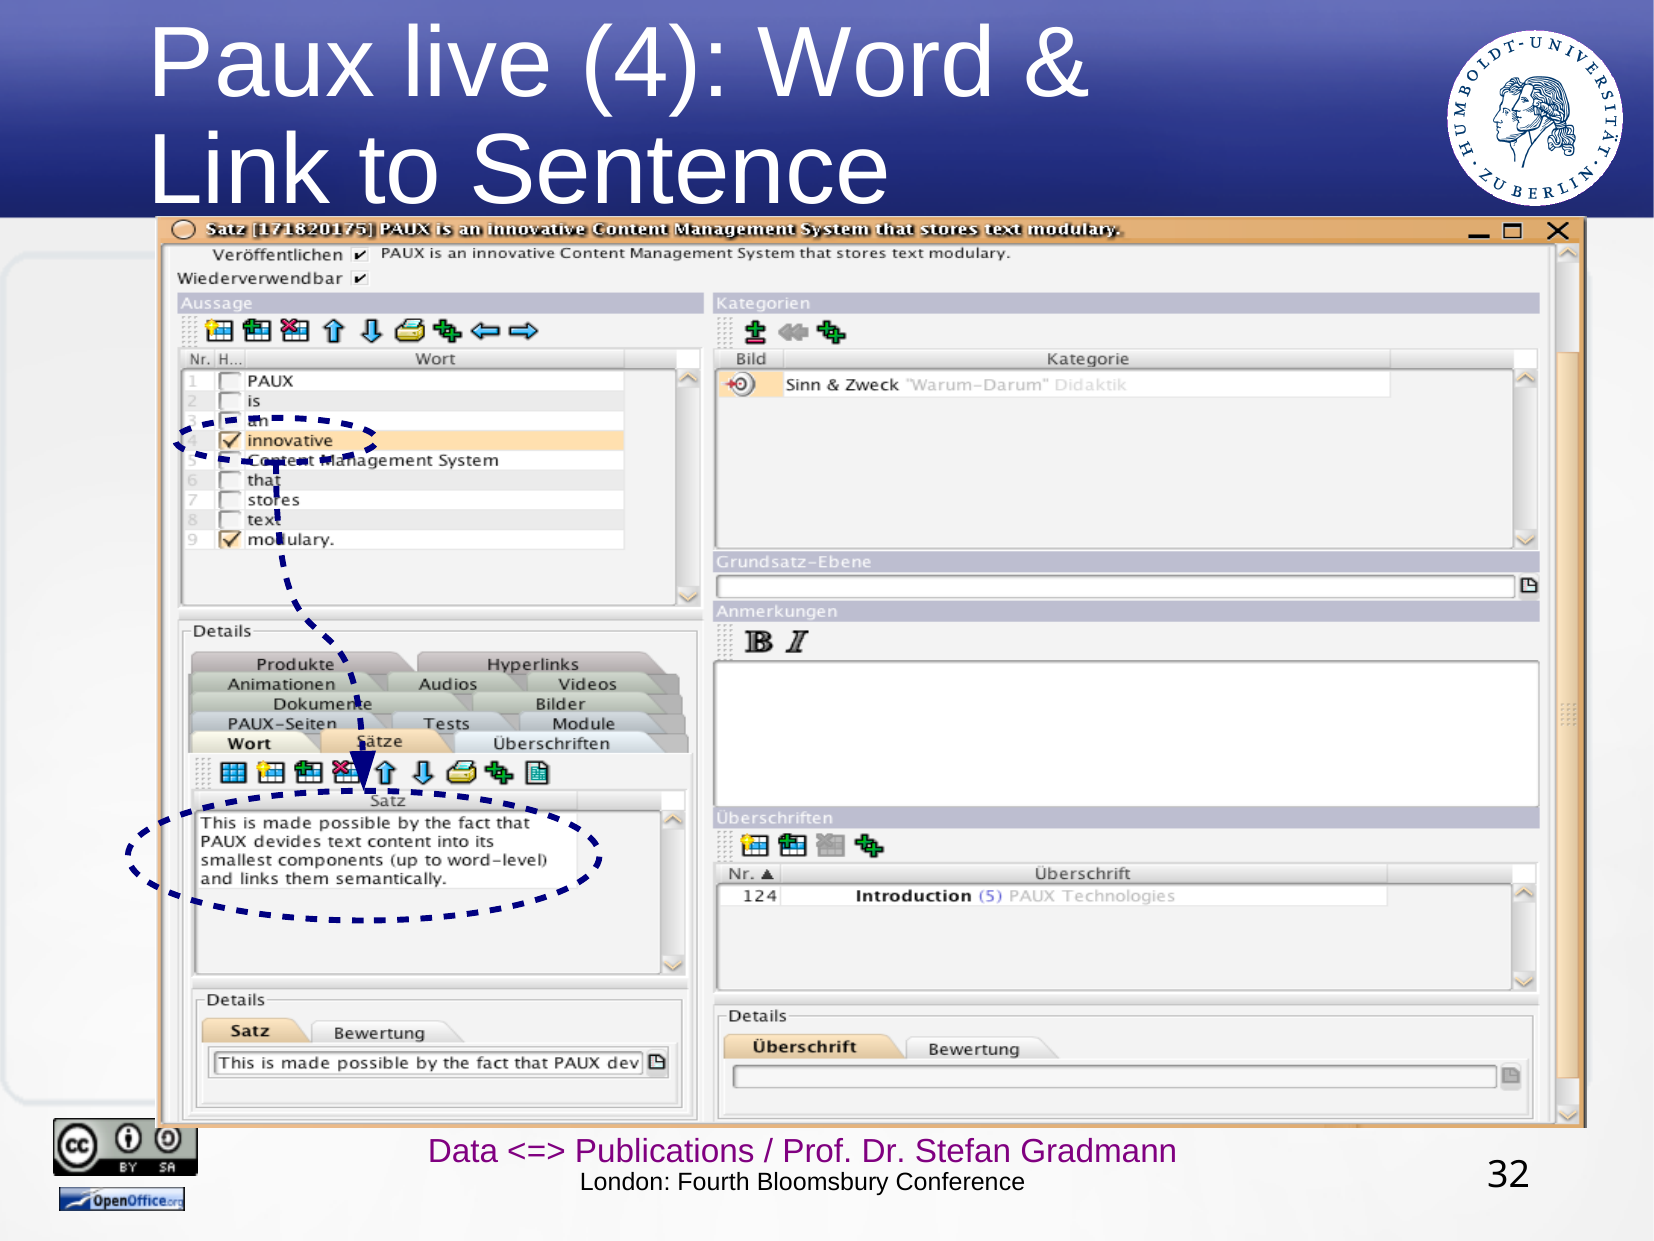

# Paux live (4): Word & Link to Sentence
Data <=> Publications / Prof. Dr. Stefan Gradmann